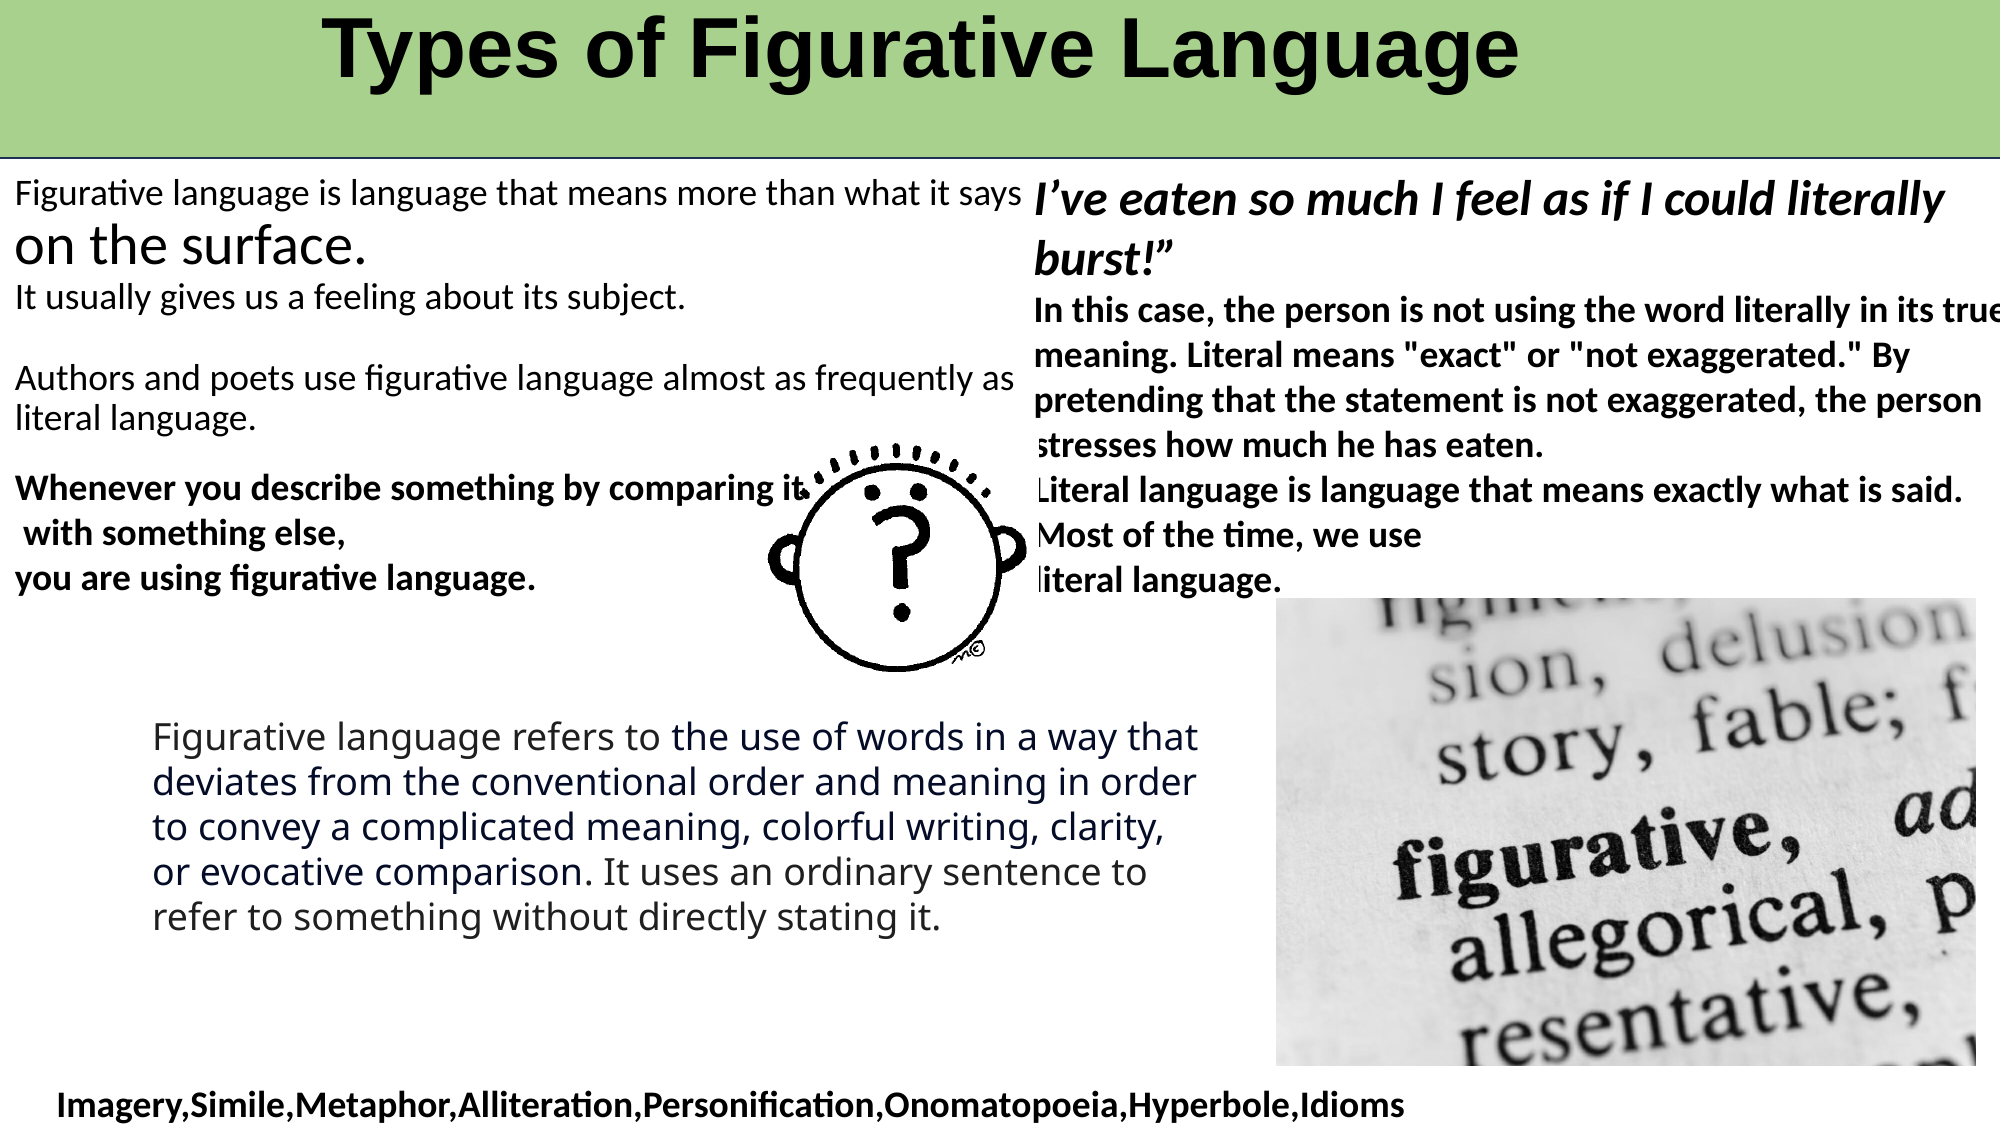

Types of Figurative Language
#
I’ve eaten so much I feel as if I could literally burst!”
In this case, the person is not using the word literally in its true meaning. Literal means "exact" or "not exaggerated." By pretending that the statement is not exaggerated, the person stresses how much he has eaten.
Literal language is language that means exactly what is said.
Most of the time, we use
literal language.
Figurative language is language that means more than what it says on the surface.
It usually gives us a feeling about its subject.
Authors and poets use figurative language almost as frequently as literal language.
Whenever you describe something by comparing it
 with something else,
you are using figurative language.
Figurative language refers to the use of words in a way that deviates from the conventional order and meaning in order to convey a complicated meaning, colorful writing, clarity, or evocative comparison. It uses an ordinary sentence to refer to something without directly stating it.
Imagery,Simile,Metaphor,Alliteration,Personification,Onomatopoeia,Hyperbole,Idioms